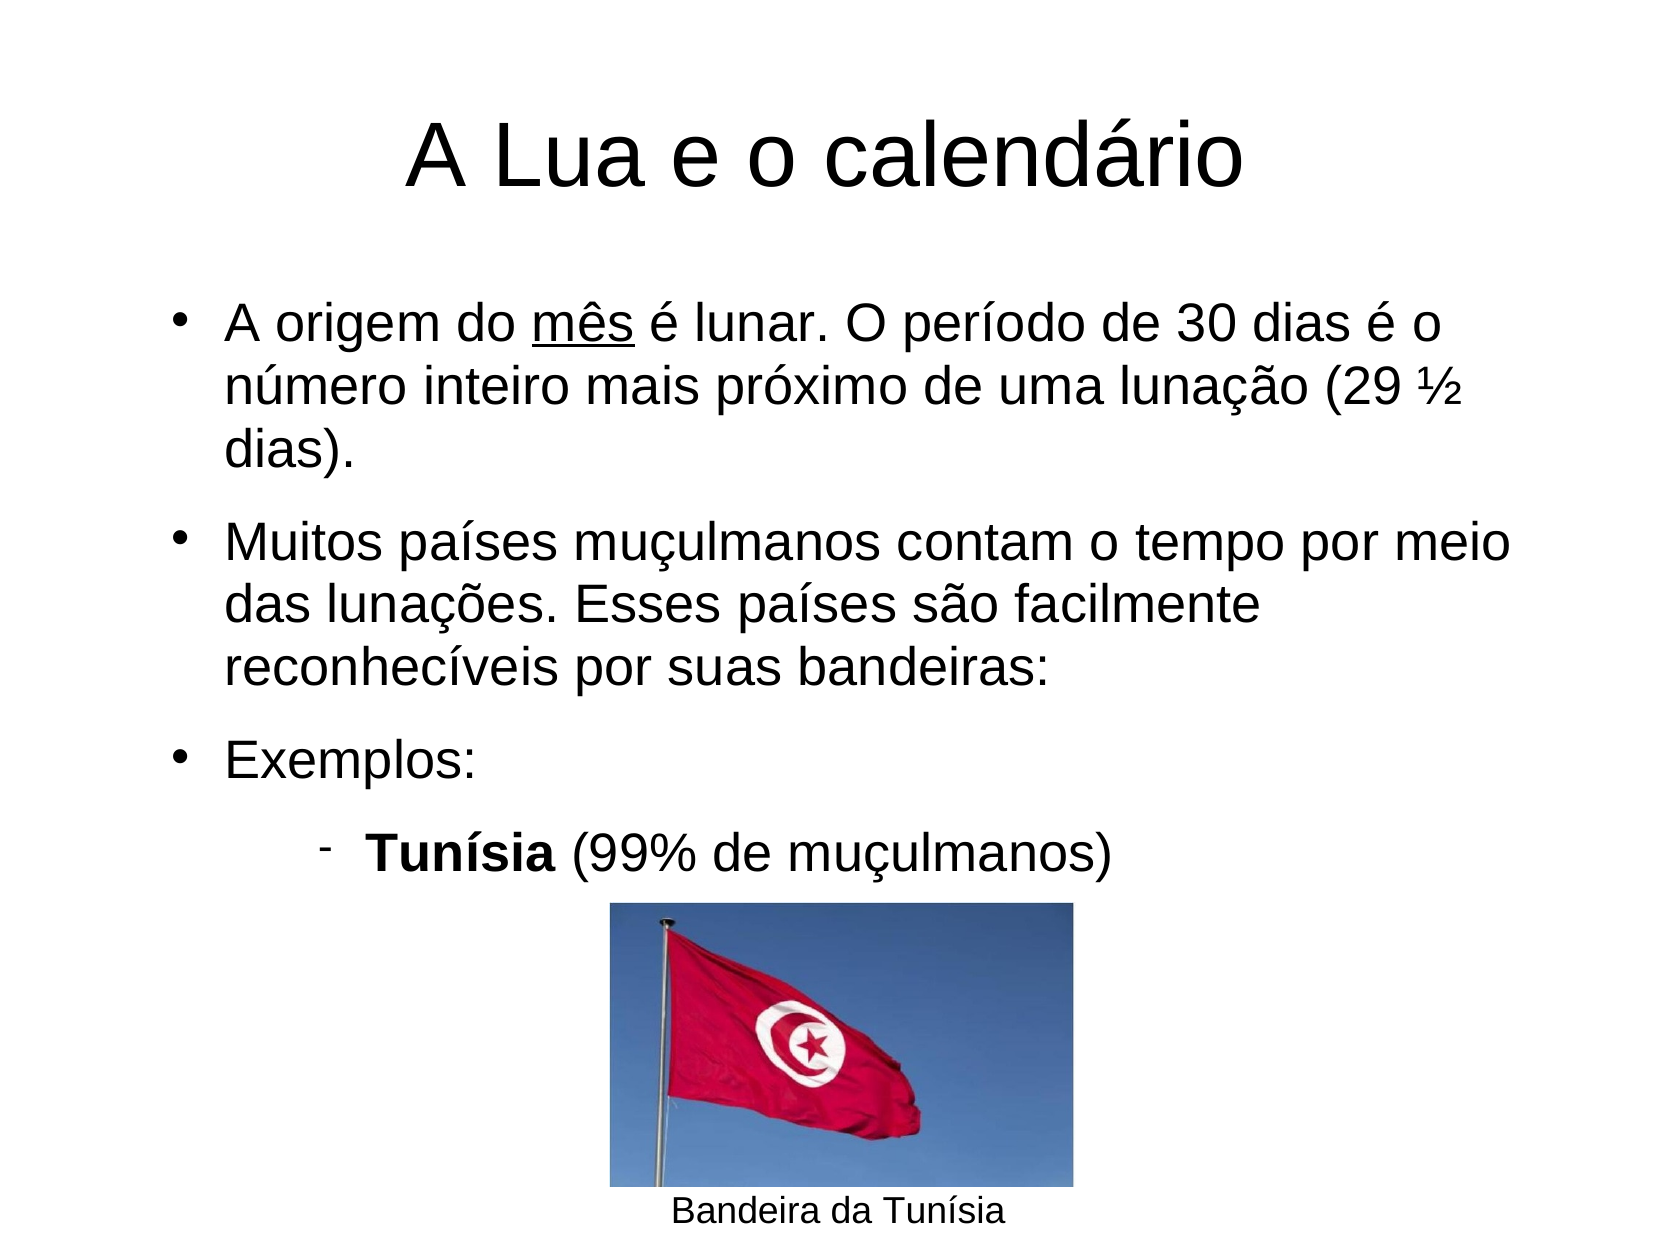

# A Lua e o calendário
A origem do mês é lunar. O período de 30 dias é o número inteiro mais próximo de uma lunação (29 ½ dias).
Muitos países muçulmanos contam o tempo por meio das lunações. Esses países são facilmente reconhecíveis por suas bandeiras:
Exemplos:
Tunísia (99% de muçulmanos)
Bandeira da Tunísia